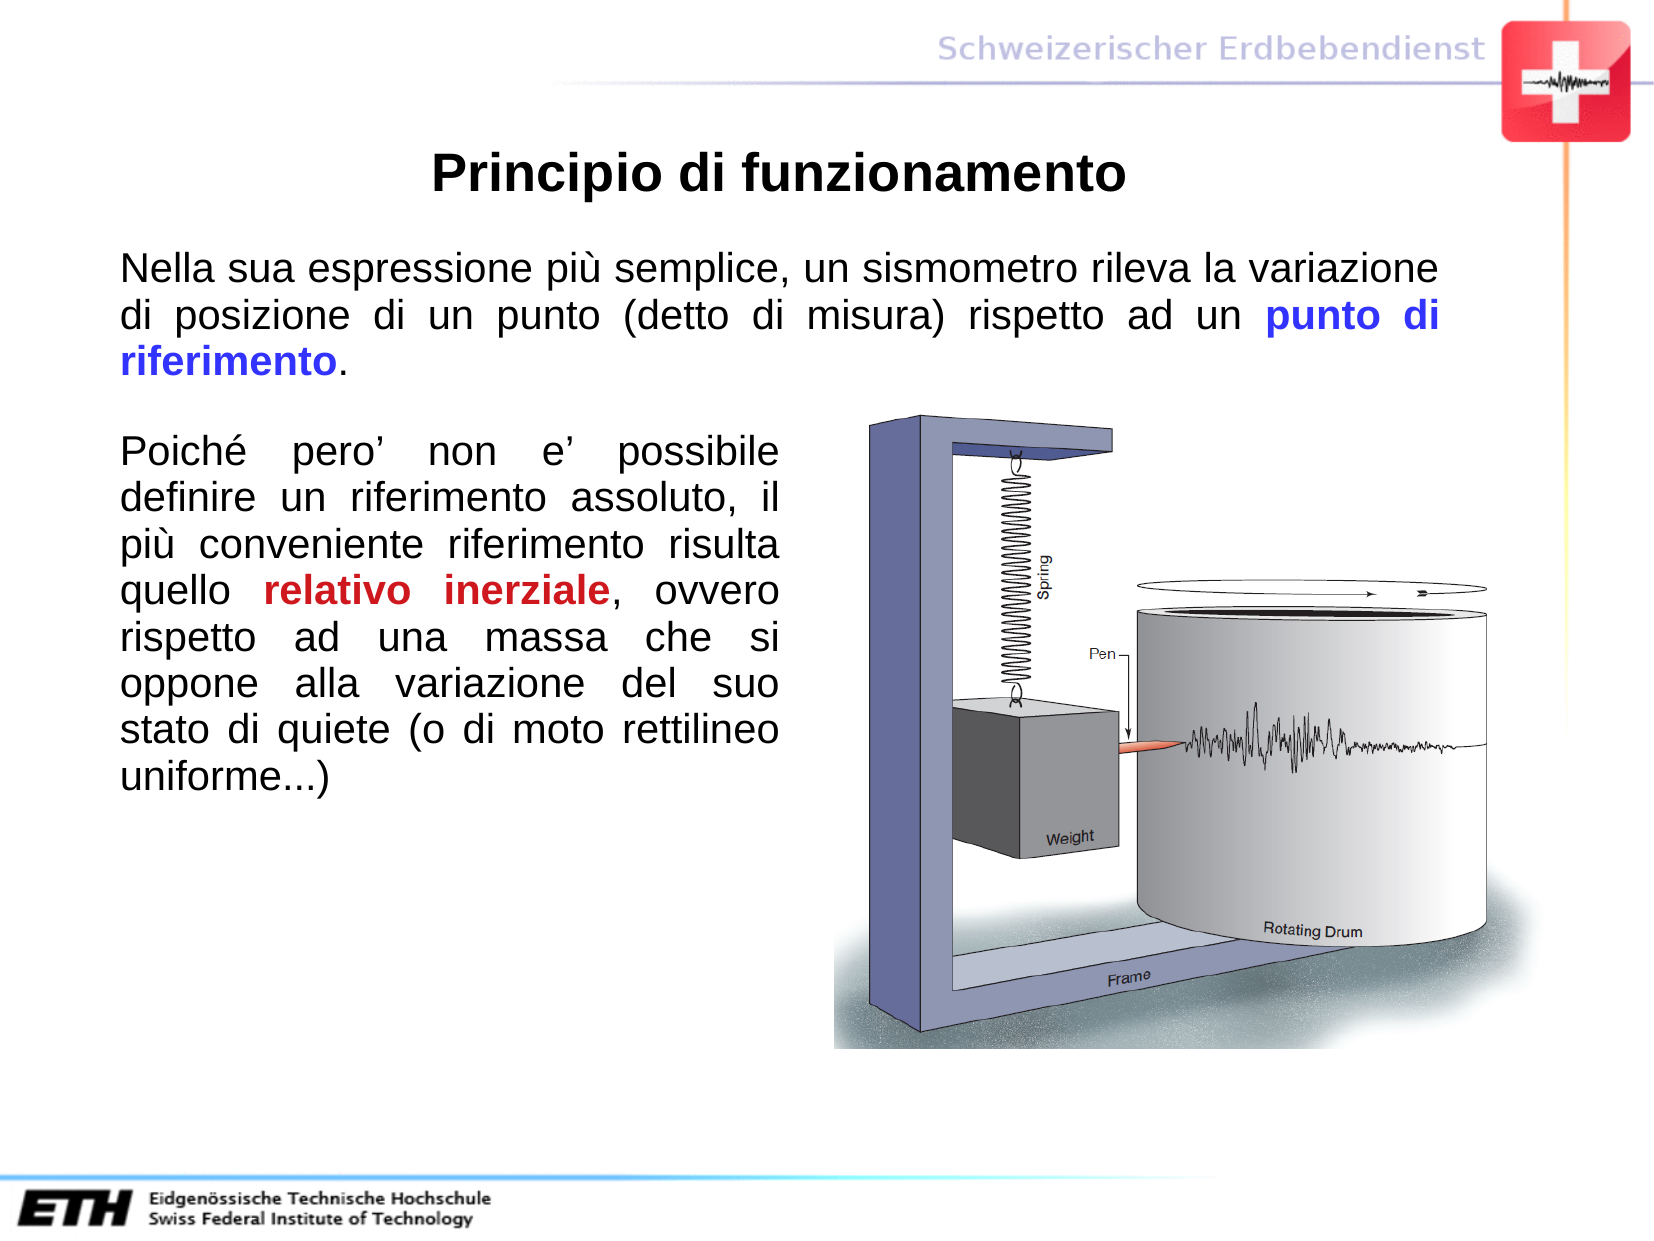

Principio di funzionamento
Nella sua espressione più semplice, un sismometro rileva la variazione di posizione di un punto (detto di misura) rispetto ad un punto di riferimento.
Poiché pero’ non e’ possibile definire un riferimento assoluto, il più conveniente riferimento risulta quello relativo inerziale, ovvero rispetto ad una massa che si oppone alla variazione del suo stato di quiete (o di moto rettilineo uniforme...)